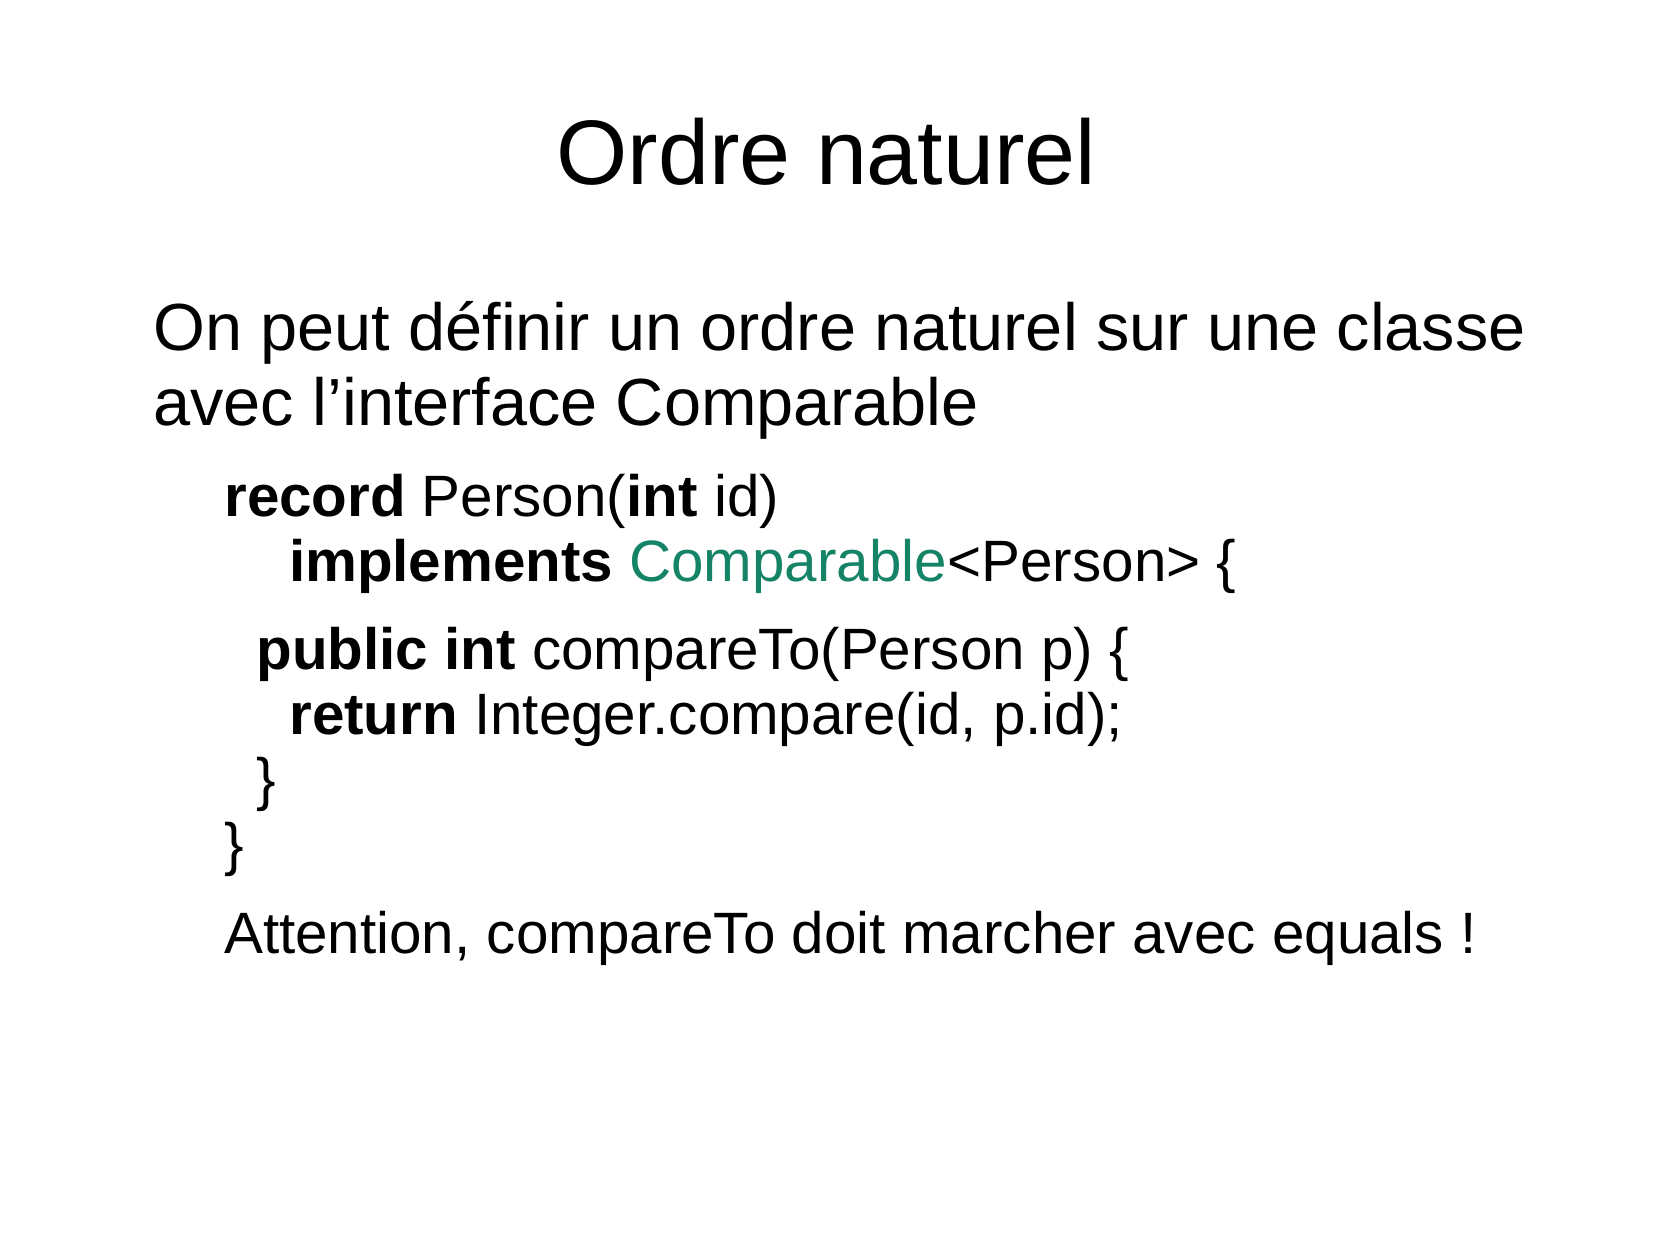

# Ordre naturel
On peut définir un ordre naturel sur une classe avec l’interface Comparable
record Person(int id)
 implements Comparable<Person> {
 public int compareTo(Person p) {
 return Integer.compare(id, p.id);
 }
}
Attention, compareTo doit marcher avec equals !